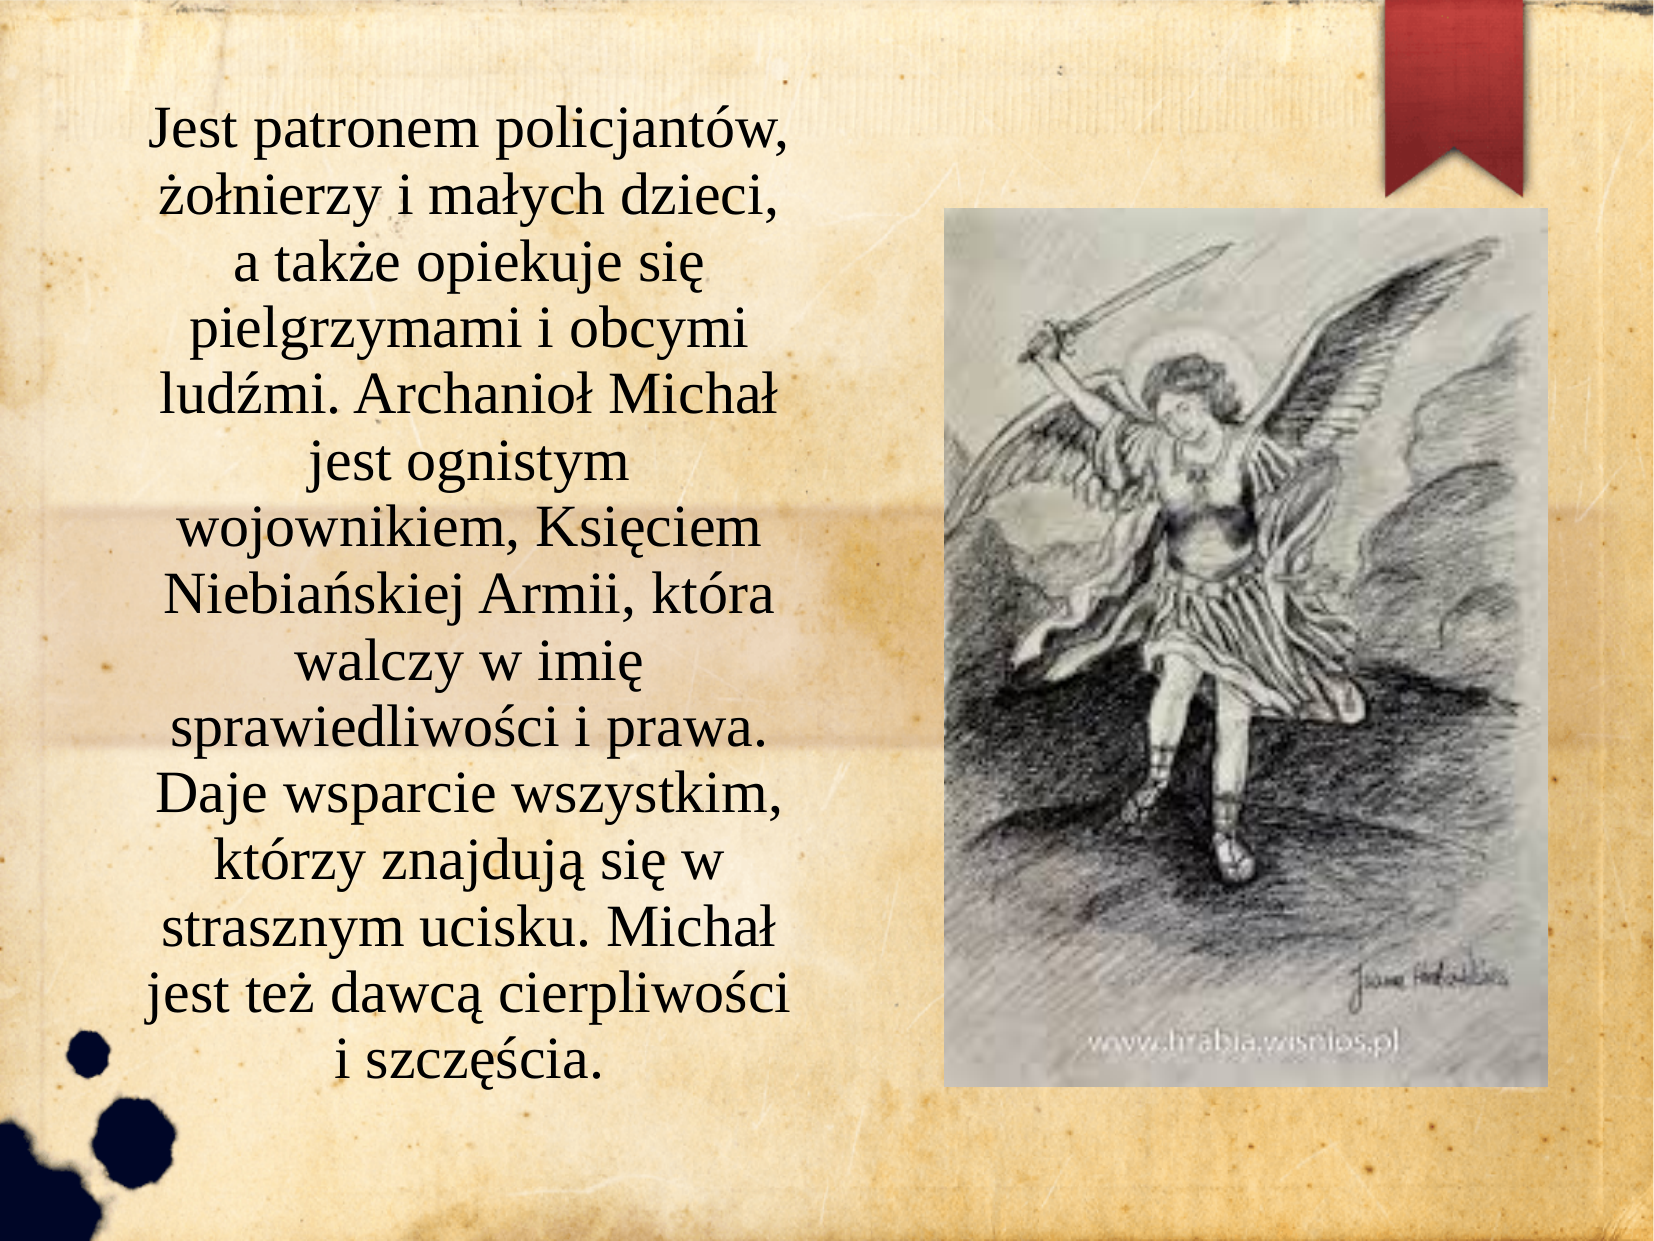

Jest patronem policjantów, żołnierzy i małych dzieci, a także opiekuje się pielgrzymami i obcymi ludźmi. Archanioł Michał jest ognistym wojownikiem, Księciem Niebiańskiej Armii, która walczy w imię sprawiedliwości i prawa. Daje wsparcie wszystkim, którzy znajdują się w strasznym ucisku. Michał jest też dawcą cierpliwości i szczęścia.
#